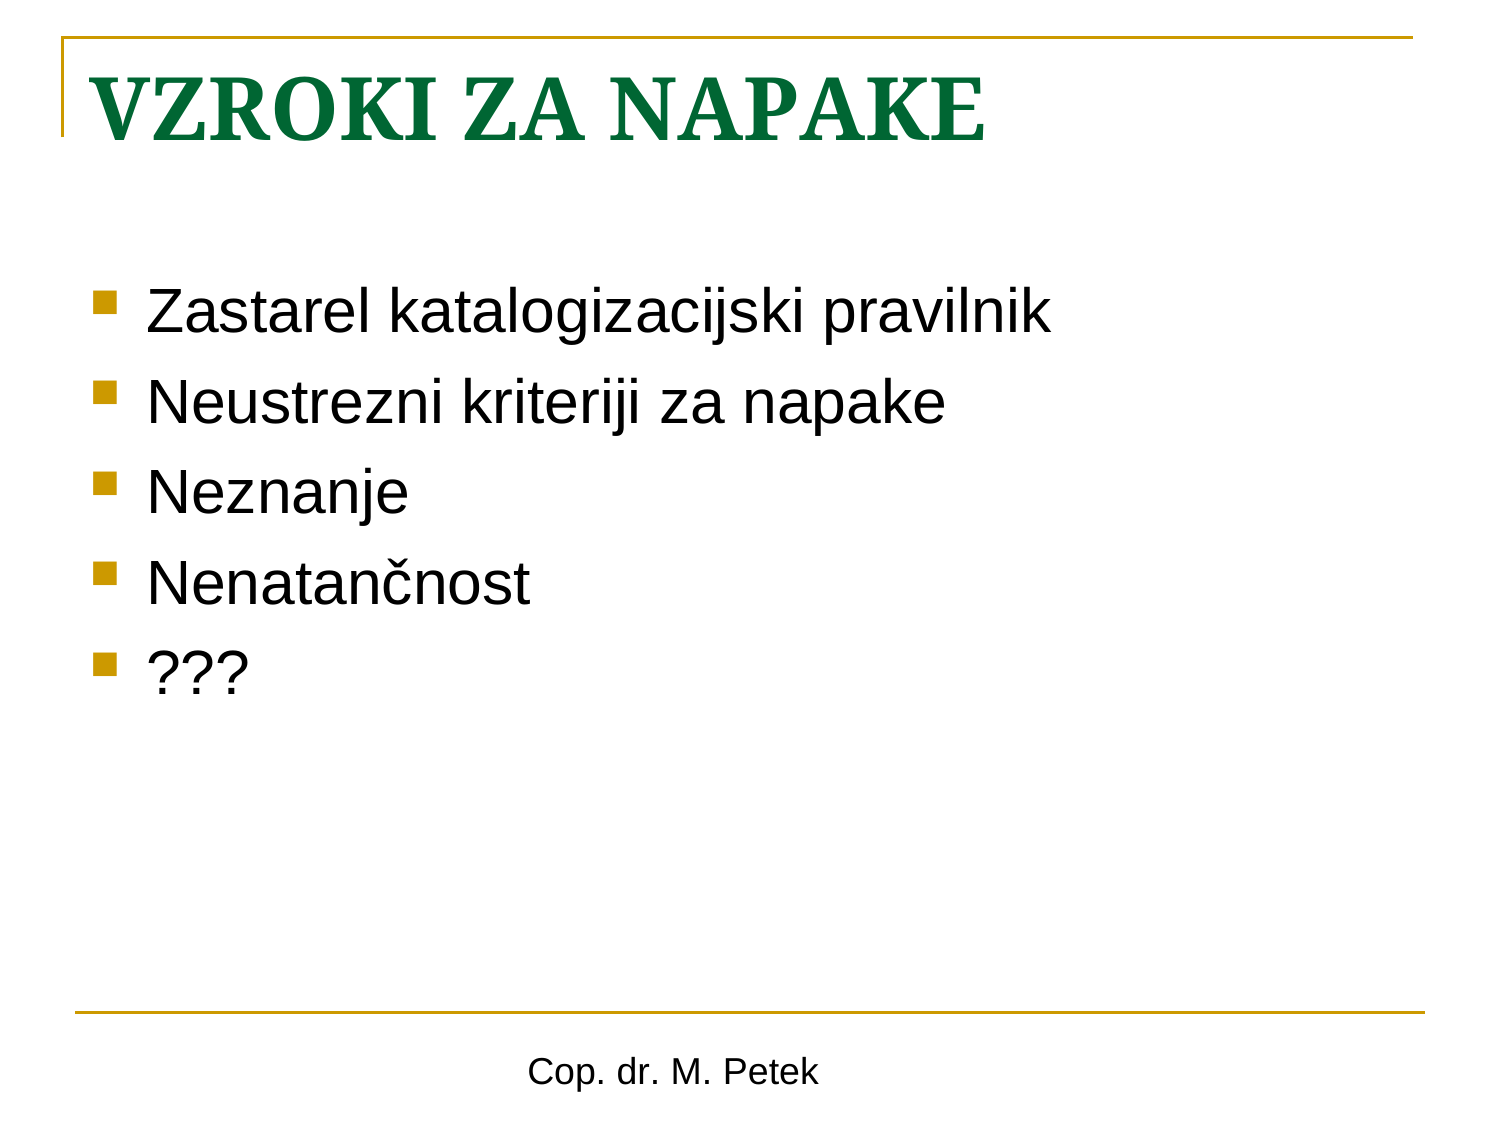

# VZROKI ZA NAPAKE
Zastarel katalogizacijski pravilnik
Neustrezni kriteriji za napake
Neznanje
Nenatančnost
???
Cop. dr. M. Petek